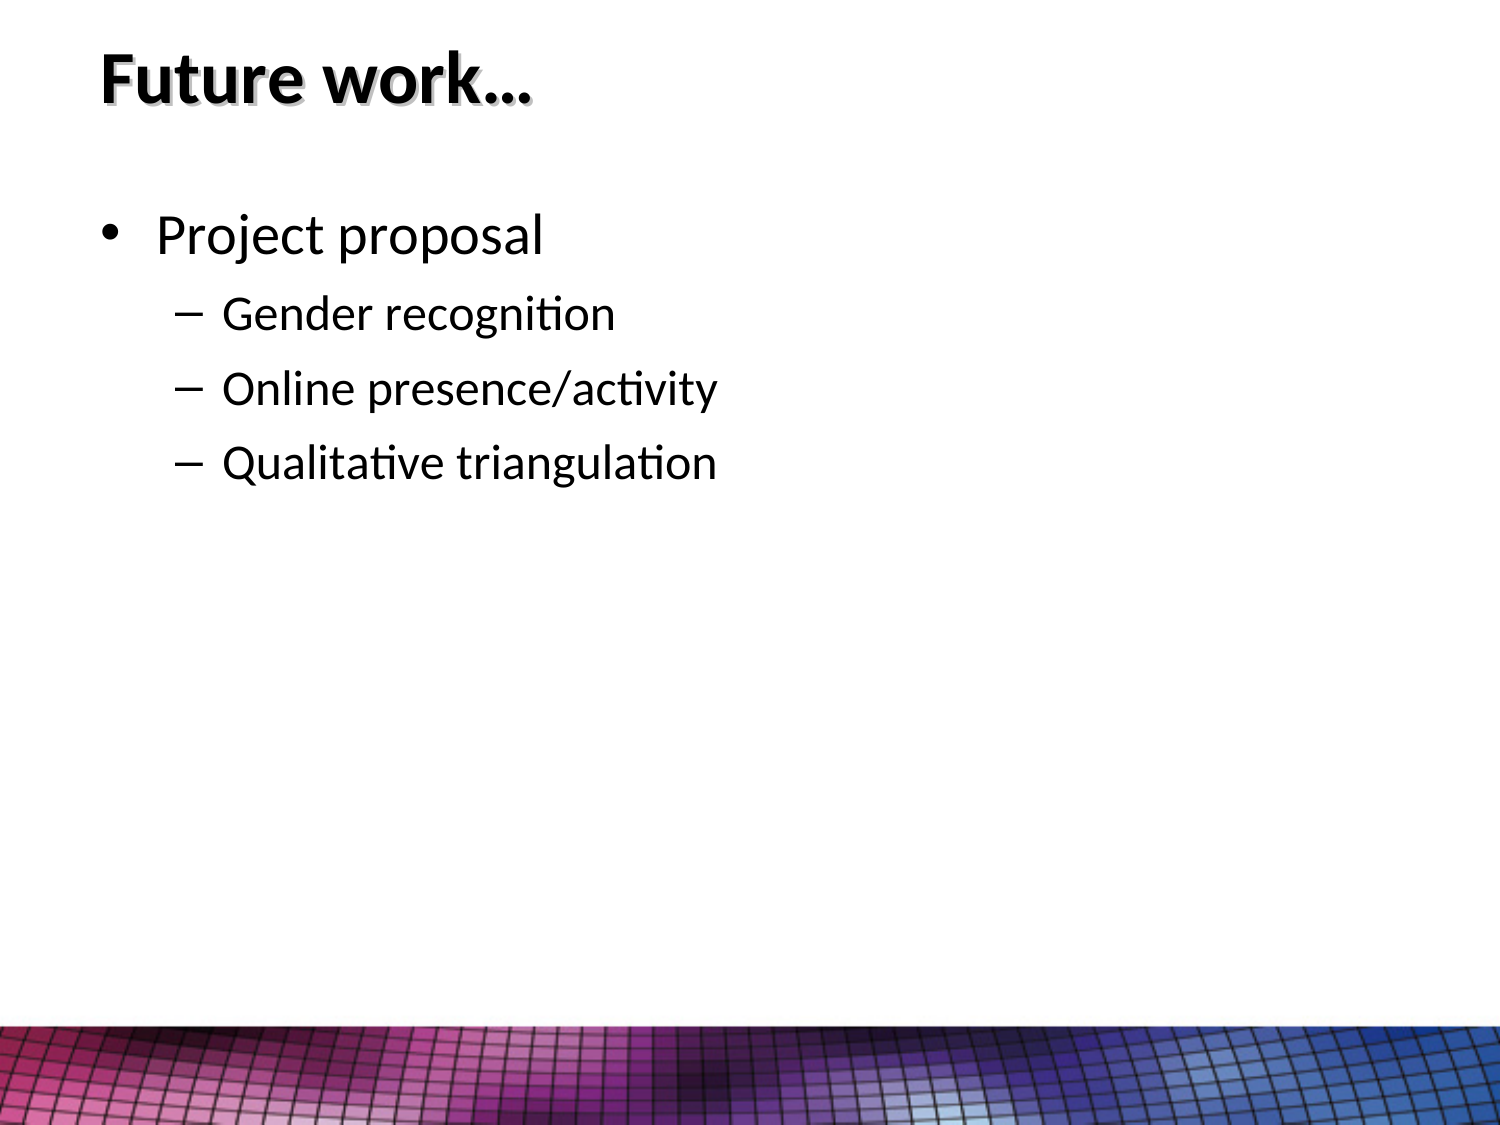

# Future work…
Project proposal
Gender recognition
Online presence/activity
Qualitative triangulation